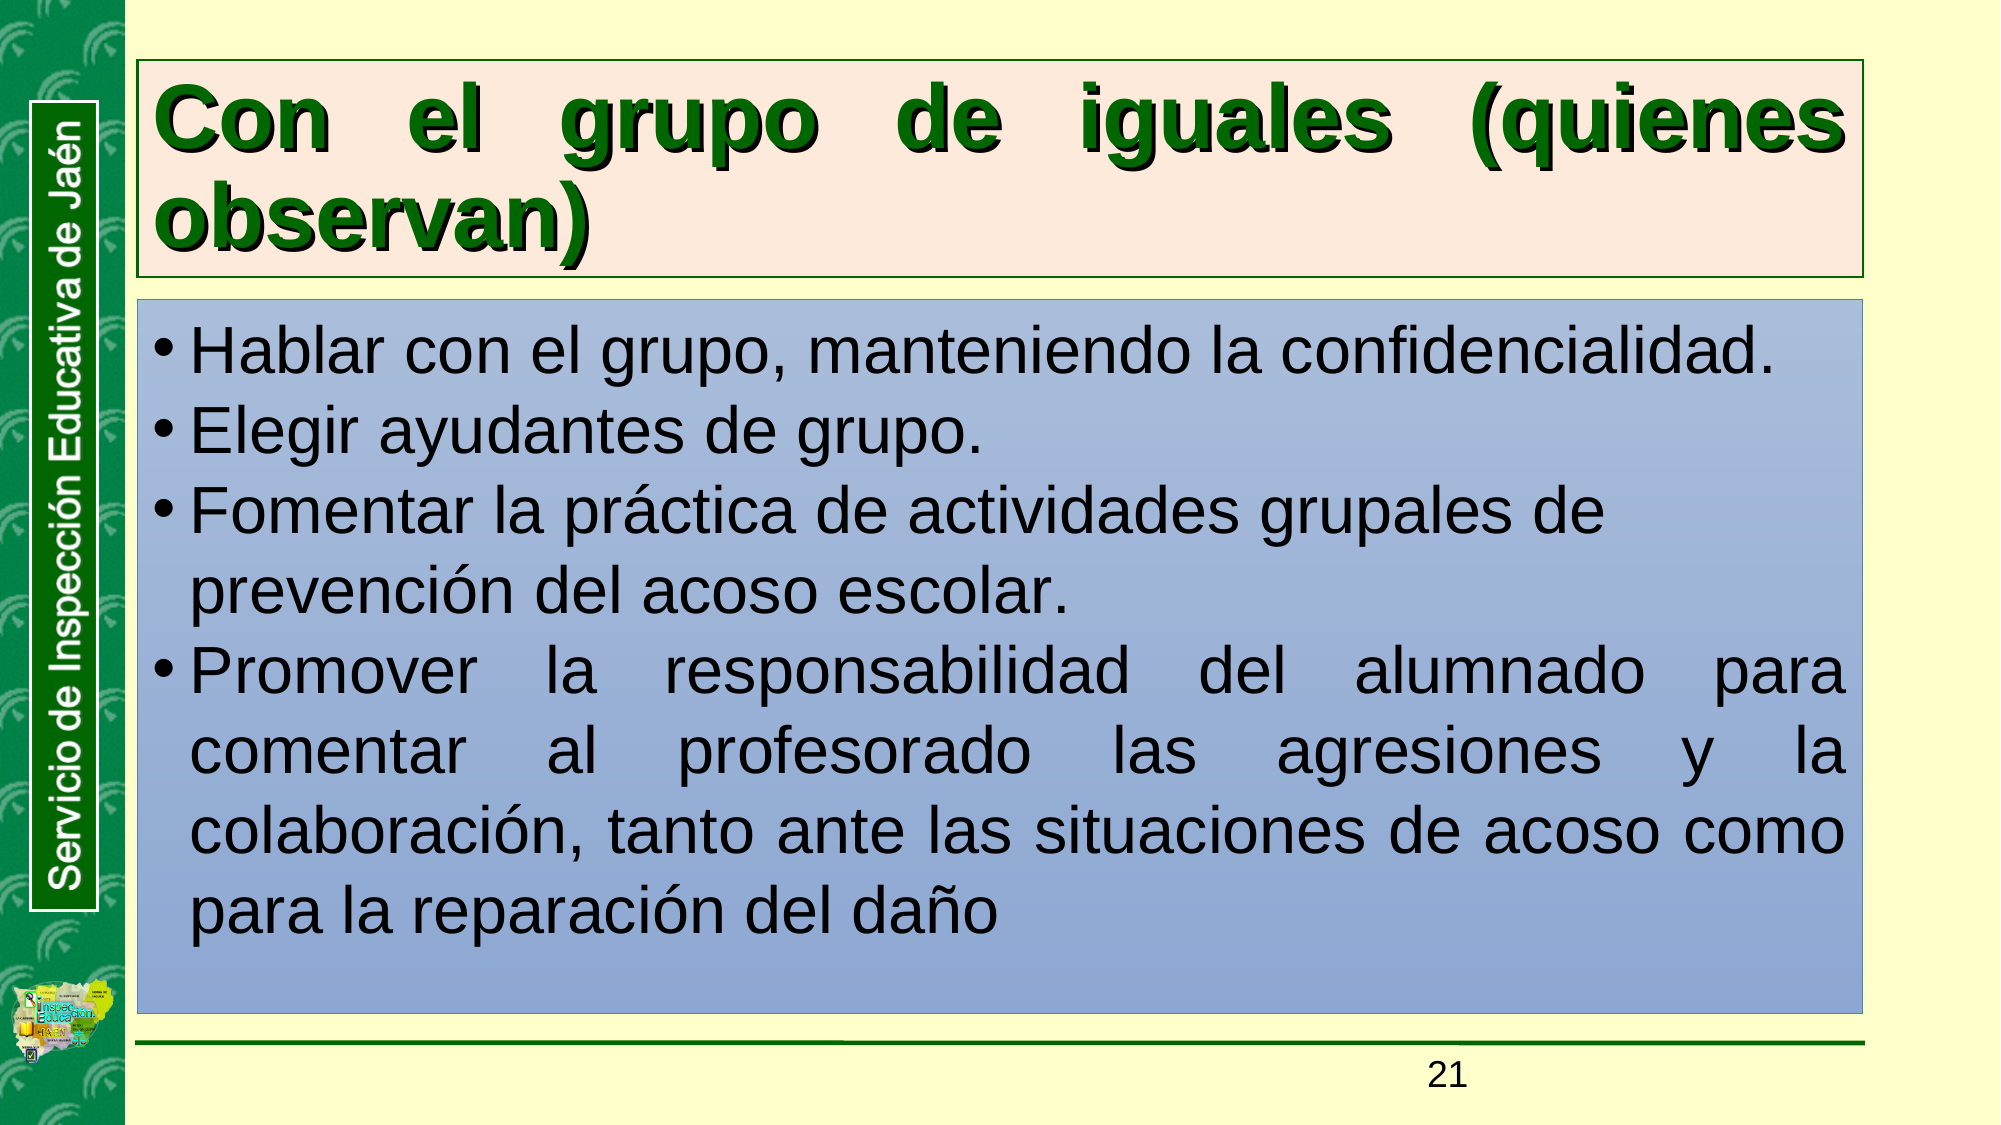

Con el grupo de iguales (quienes observan)
Hablar con el grupo, manteniendo la confidencialidad.
Elegir ayudantes de grupo.
Fomentar la práctica de actividades grupales de prevención del acoso escolar.
Promover la responsabilidad del alumnado para comentar al profesorado las agresiones y la colaboración, tanto ante las situaciones de acoso como para la reparación del daño